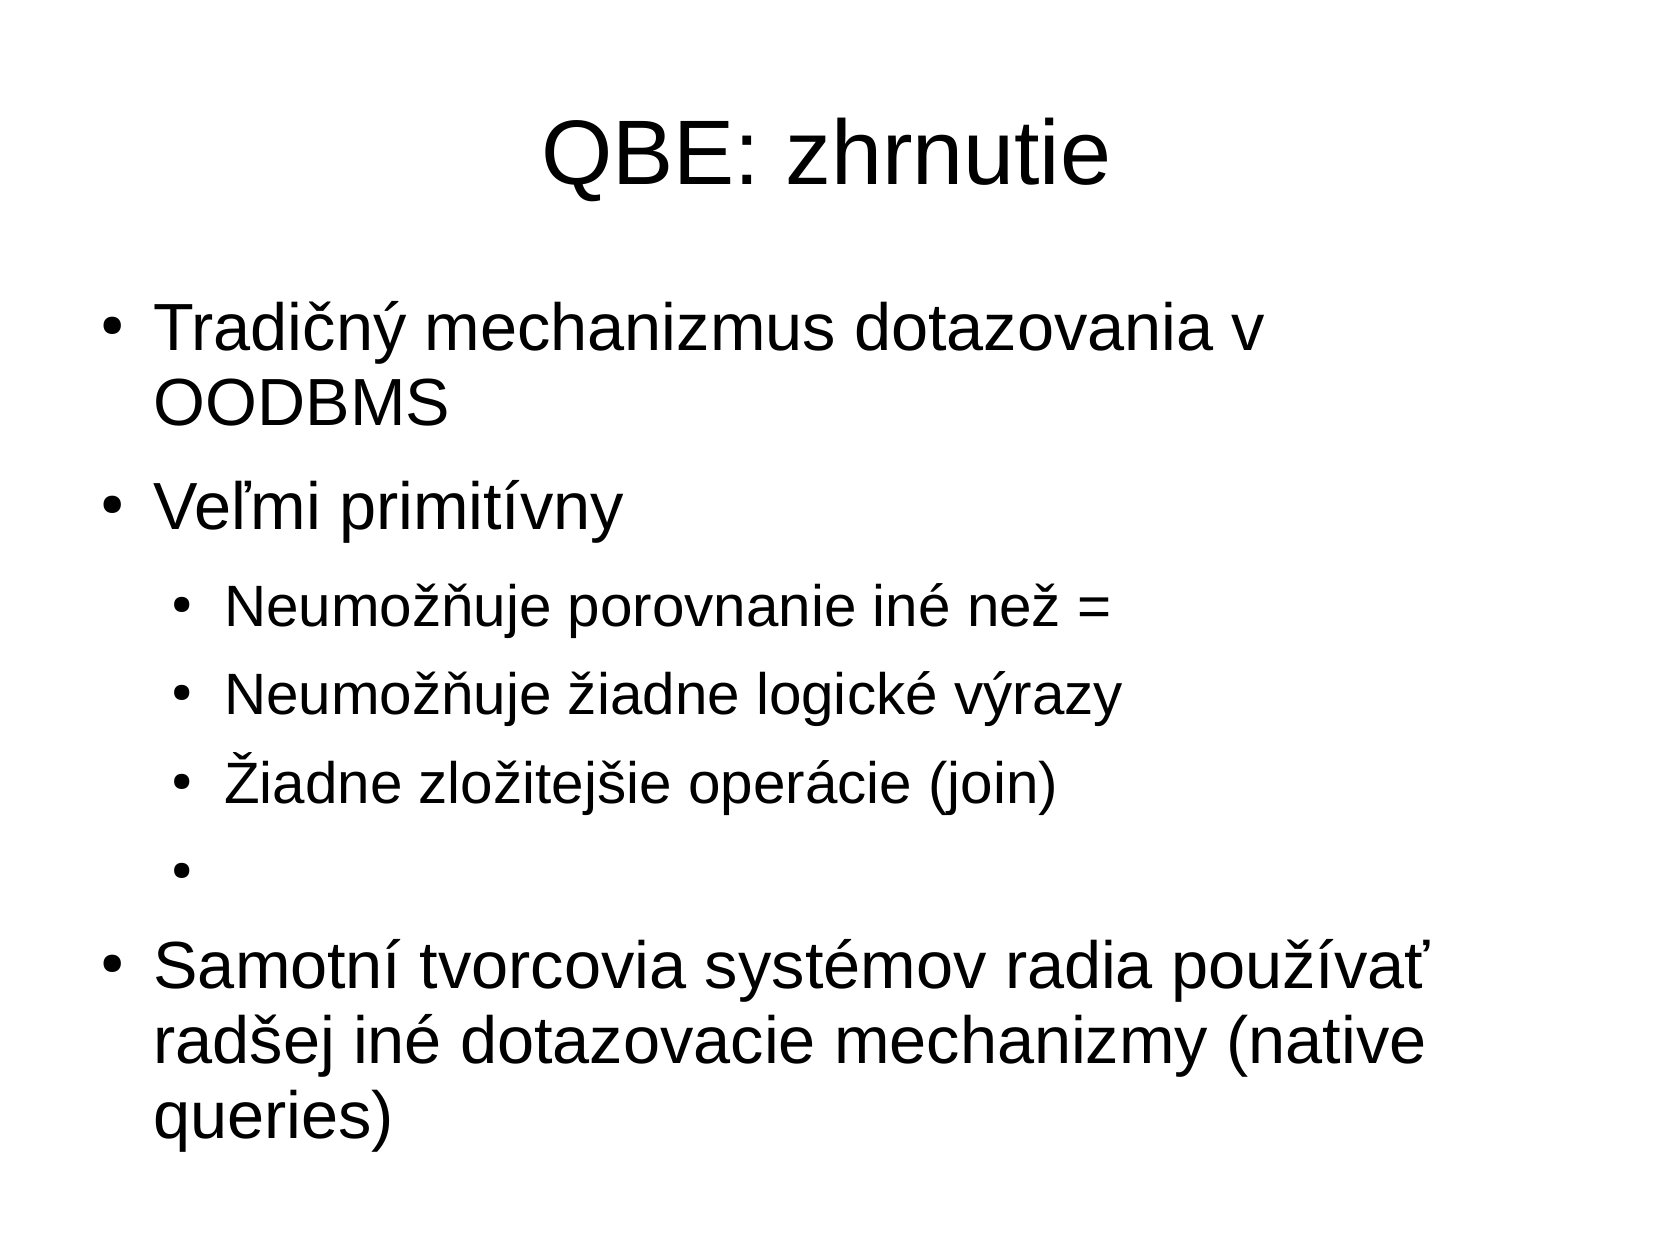

# QBE: zhrnutie
Tradičný mechanizmus dotazovania v OODBMS
Veľmi primitívny
Neumožňuje porovnanie iné než =
Neumožňuje žiadne logické výrazy
Žiadne zložitejšie operácie (join)
Samotní tvorcovia systémov radia používať radšej iné dotazovacie mechanizmy (native queries)